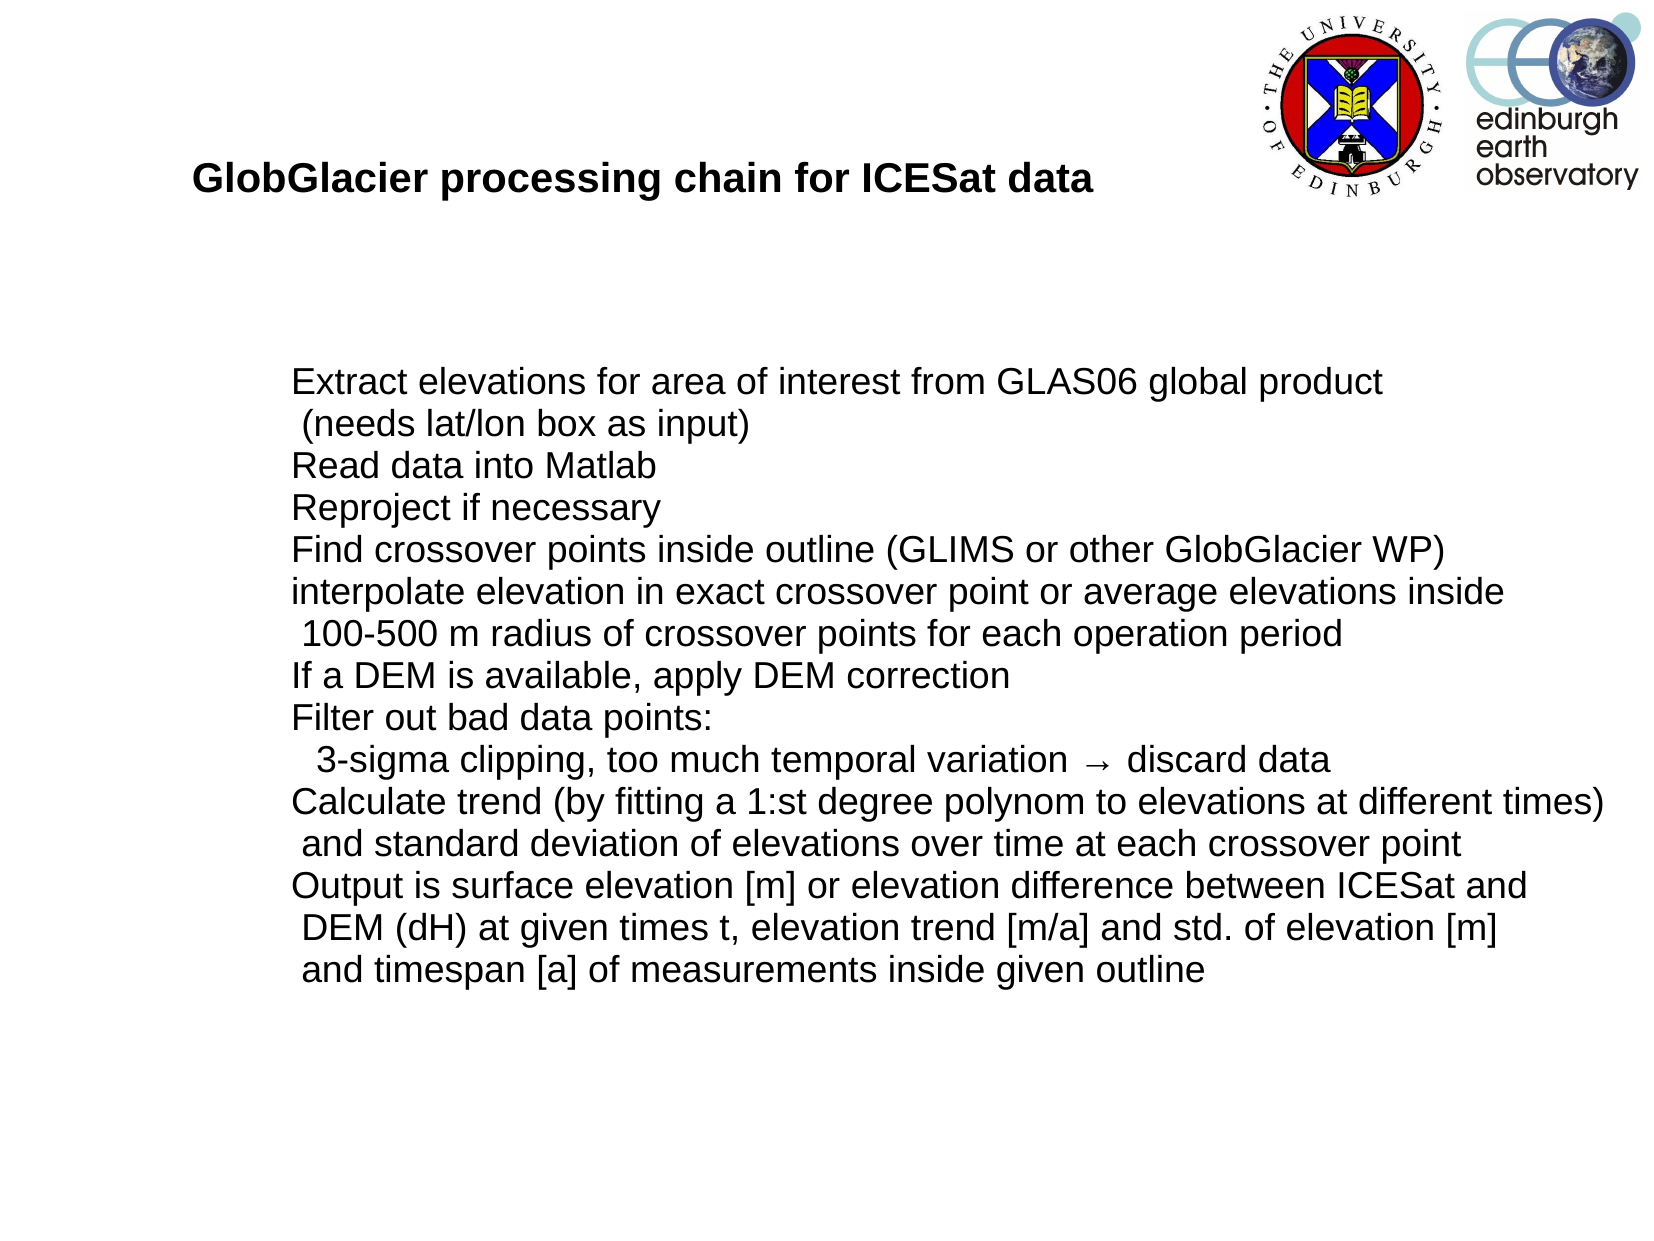

GlobGlacier processing chain for ICESat data
 Extract elevations for area of interest from GLAS06 global product
 (needs lat/lon box as input)
 Read data into Matlab
 Reproject if necessary
 Find crossover points inside outline (GLIMS or other GlobGlacier WP)
 interpolate elevation in exact crossover point or average elevations inside
 100-500 m radius of crossover points for each operation period
 If a DEM is available, apply DEM correction
 Filter out bad data points:
3-sigma clipping, too much temporal variation → discard data
 Calculate trend (by fitting a 1:st degree polynom to elevations at different times)
 and standard deviation of elevations over time at each crossover point
 Output is surface elevation [m] or elevation difference between ICESat and
 DEM (dH) at given times t, elevation trend [m/a] and std. of elevation [m]
 and timespan [a] of measurements inside given outline